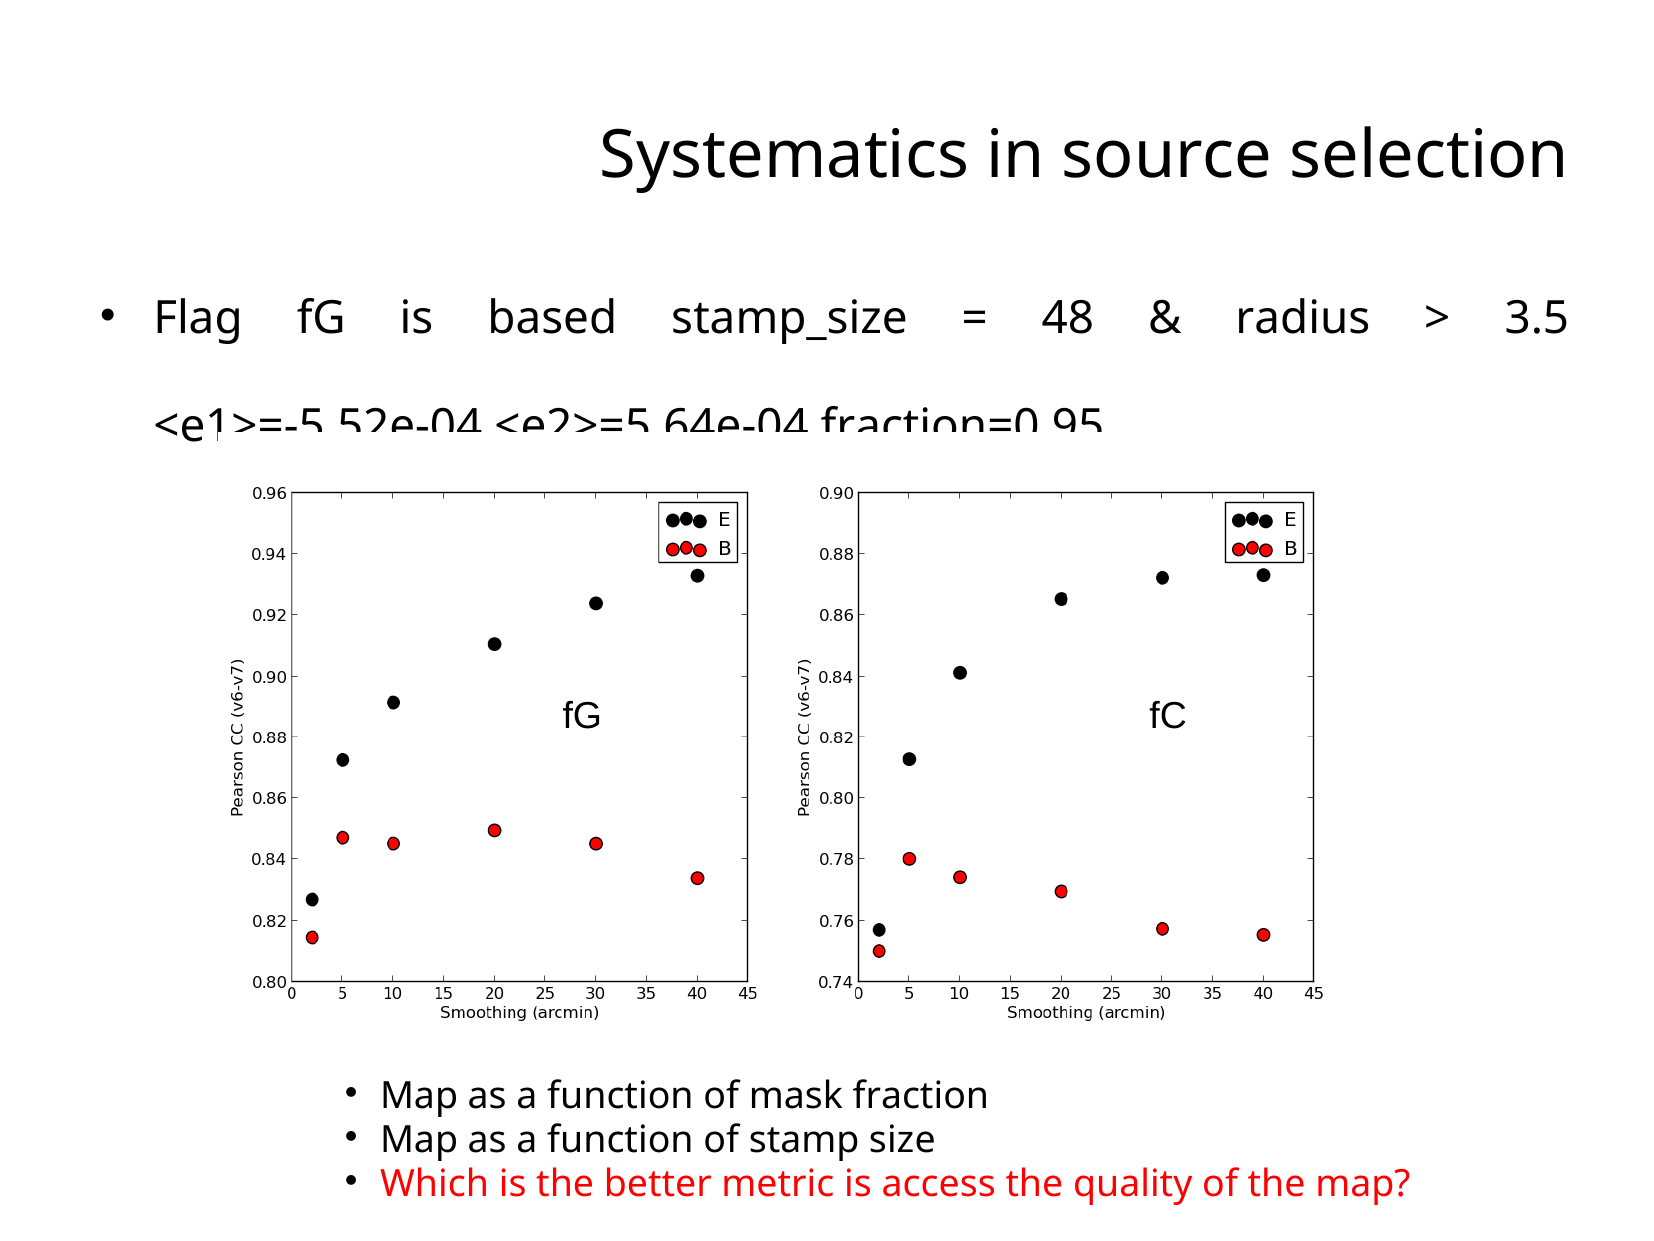

# Systematics in source selection
Flag fG is based stamp_size = 48 & radius > 3.5
<e1>=-5.52e-04 <e2>=5.64e-04 fraction=0.95
fG
fC
Map as a function of mask fraction
Map as a function of stamp size
Which is the better metric is access the quality of the map?